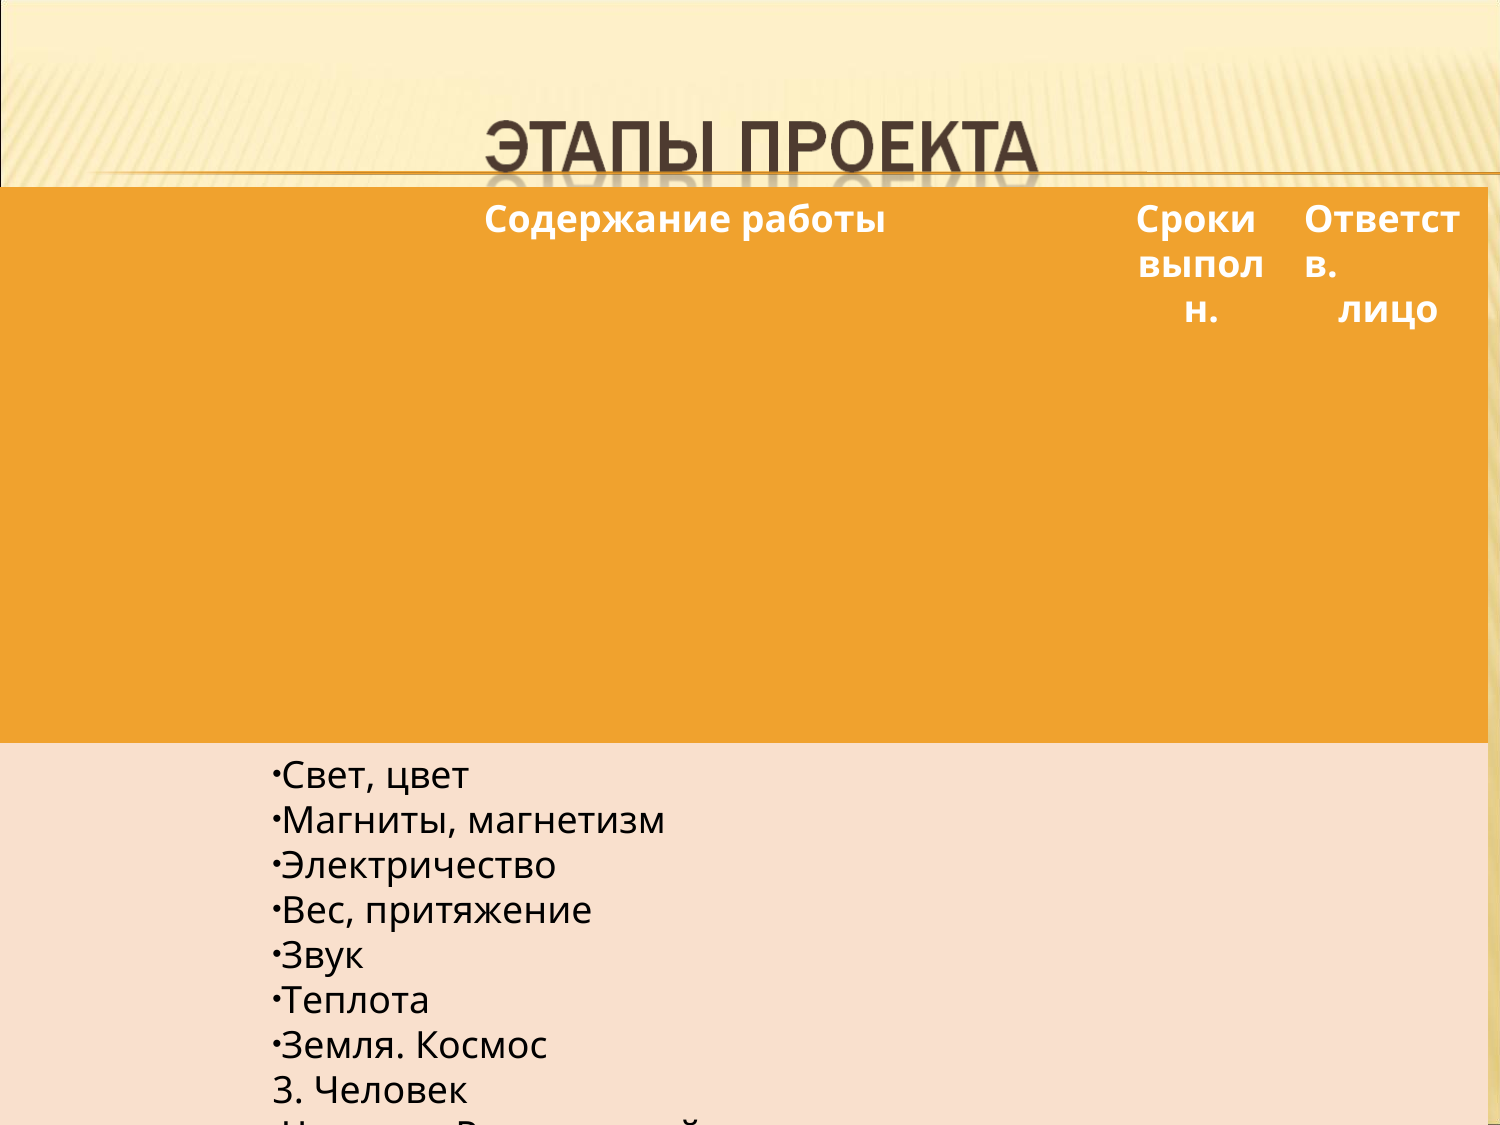

| Этап проекта | Содержание работы | Сроки выполн. | Ответств. лицо |
| --- | --- | --- | --- |
| Основной | Свет, цвет Магниты, магнетизм Электричество Вес, притяжение Звук Теплота Земля. Космос 3. Человек Человек. Рукотворный мир Свойства материалов Человек. Рукотворный мир. Преобразование Подготовительная группа Живая природа Строение, значение, функции, видоизменение частей растений Характерные особенности сезонов в разных природно-климатических зонах Характерные особенности факторов внешней среды. Природные зоны | | |